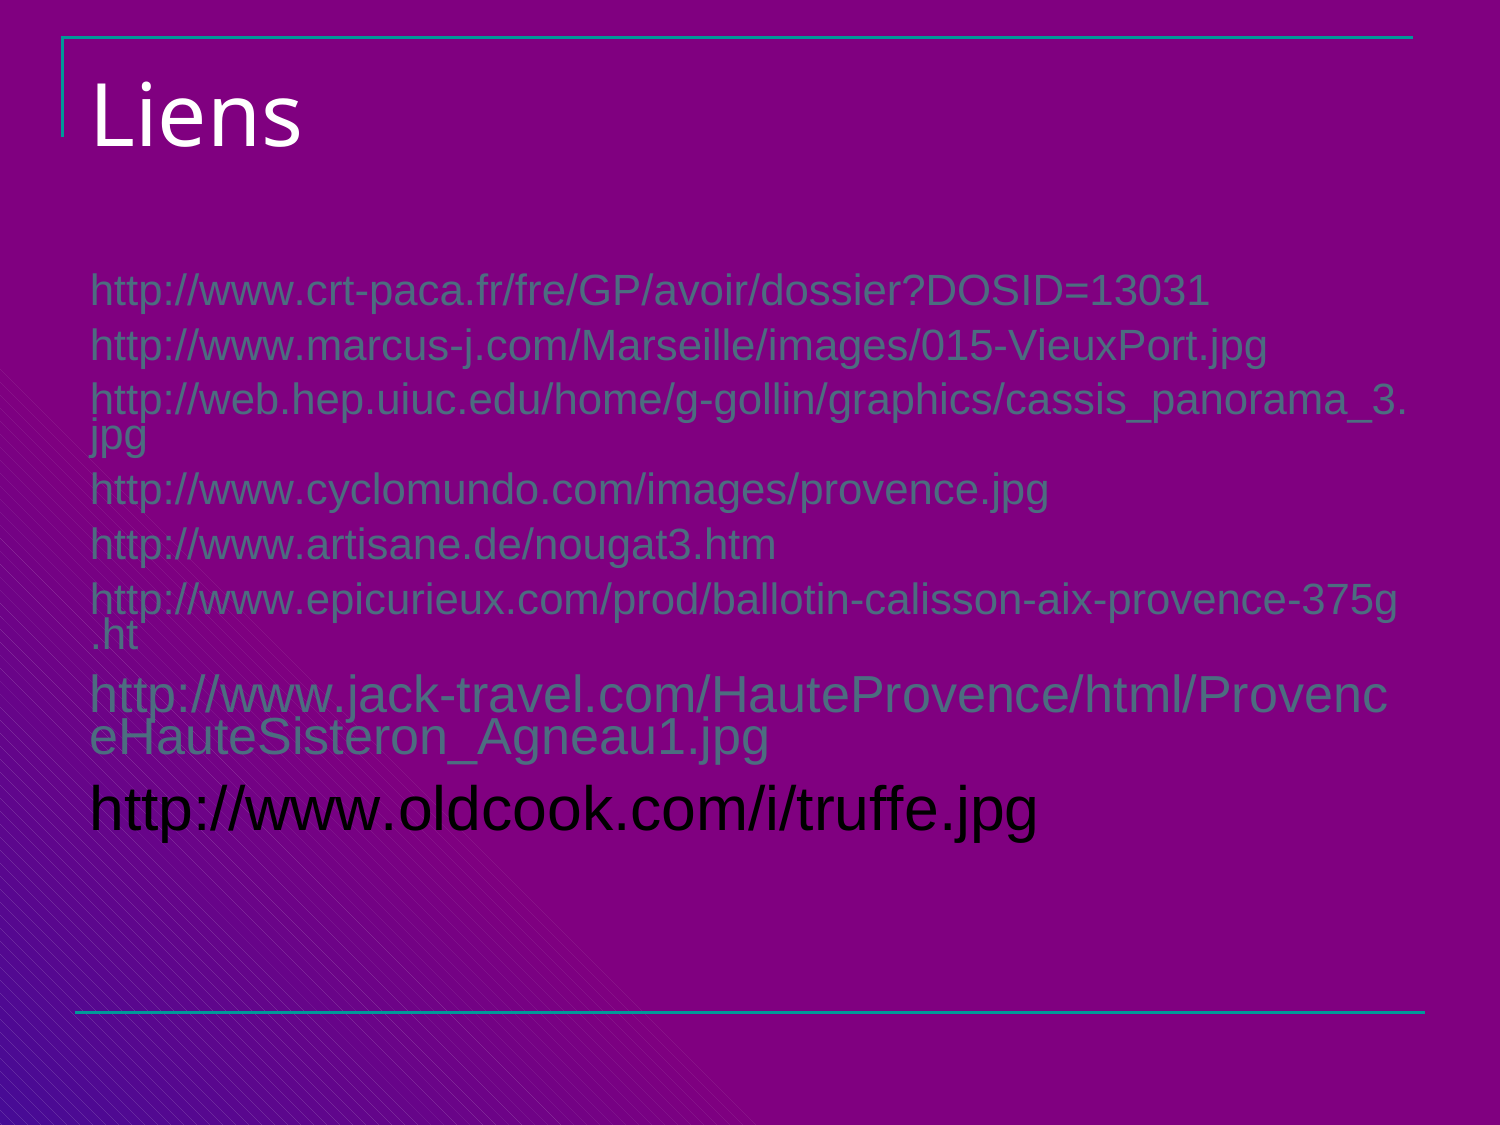

# Liens
http://www.crt-paca.fr/fre/GP/avoir/dossier?DOSID=13031
http://www.marcus-j.com/Marseille/images/015-VieuxPort.jpg
http://web.hep.uiuc.edu/home/g-gollin/graphics/cassis_panorama_3.jpg
http://www.cyclomundo.com/images/provence.jpg
http://www.artisane.de/nougat3.htm
http://www.epicurieux.com/prod/ballotin-calisson-aix-provence-375g.ht
http://www.jack-travel.com/HauteProvence/html/ProvenceHauteSisteron_Agneau1.jpg
http://www.oldcook.com/i/truffe.jpg